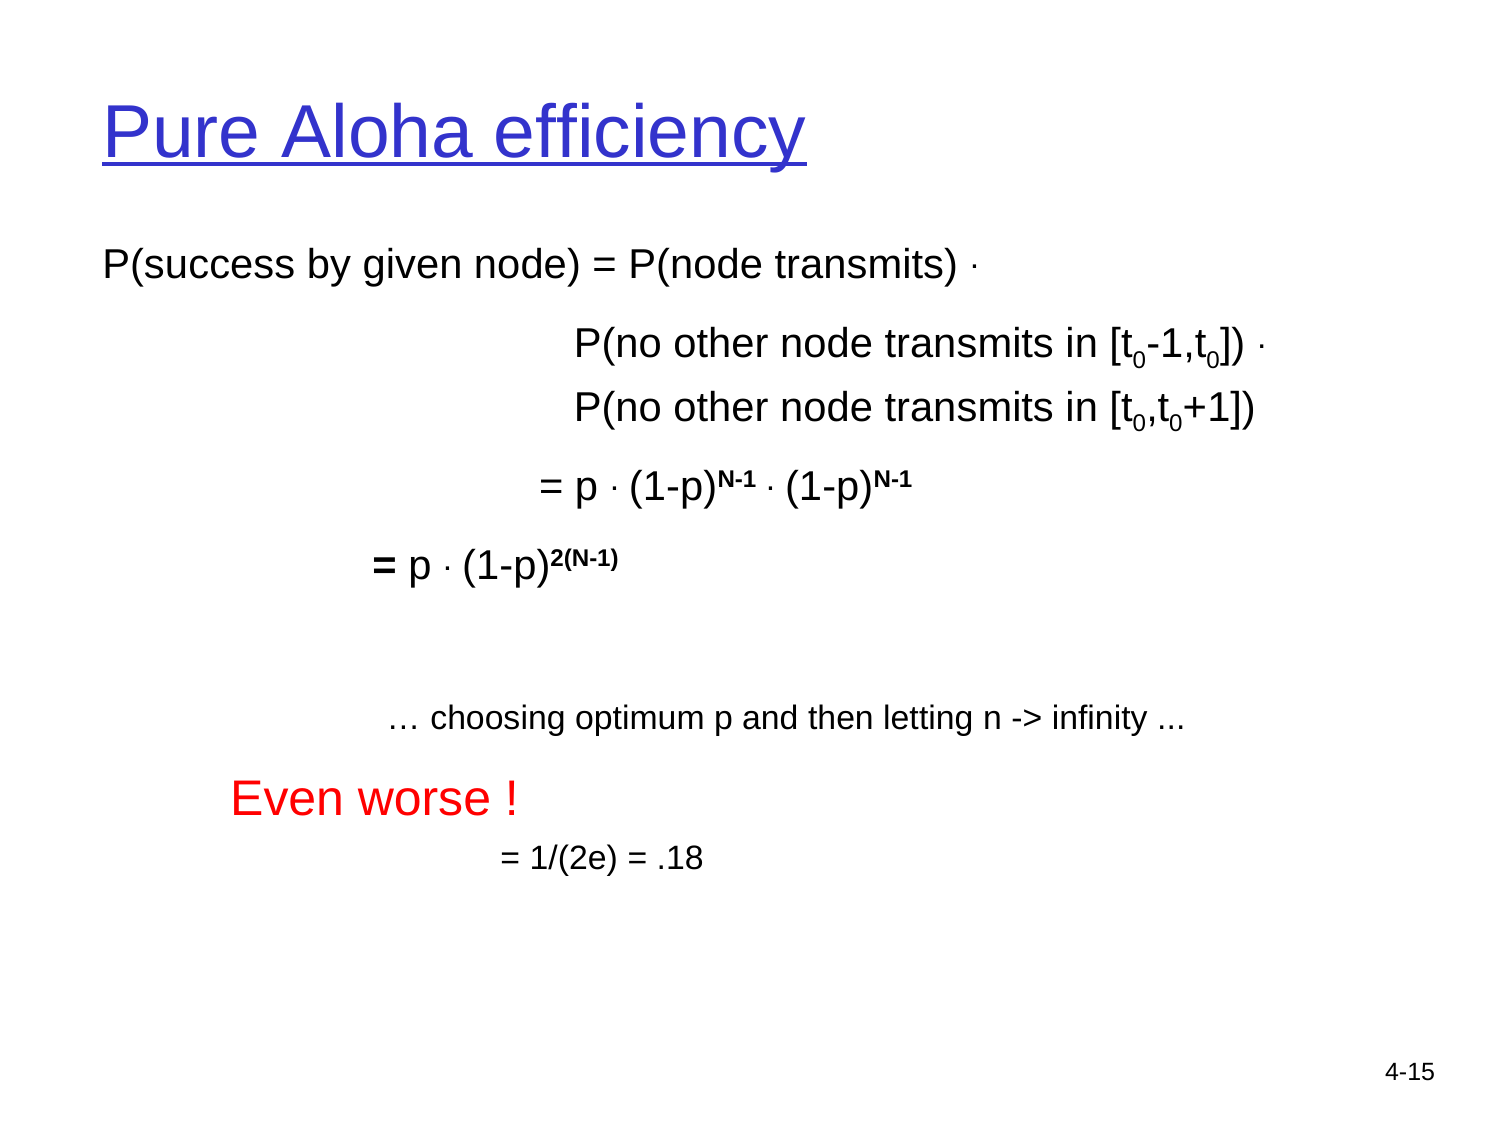

# Pure Aloha efficiency
P(success by given node) = P(node transmits) .
 P(no other node transmits in [t0-1,t0]) .
 P(no other node transmits in [t0,t0+1])
 = p . (1-p)N-1 . (1-p)N-1
 = p . (1-p)2(N-1)
 … choosing optimum p and then letting n -> infinity ...
 = 1/(2e) = .18
Even worse !
15